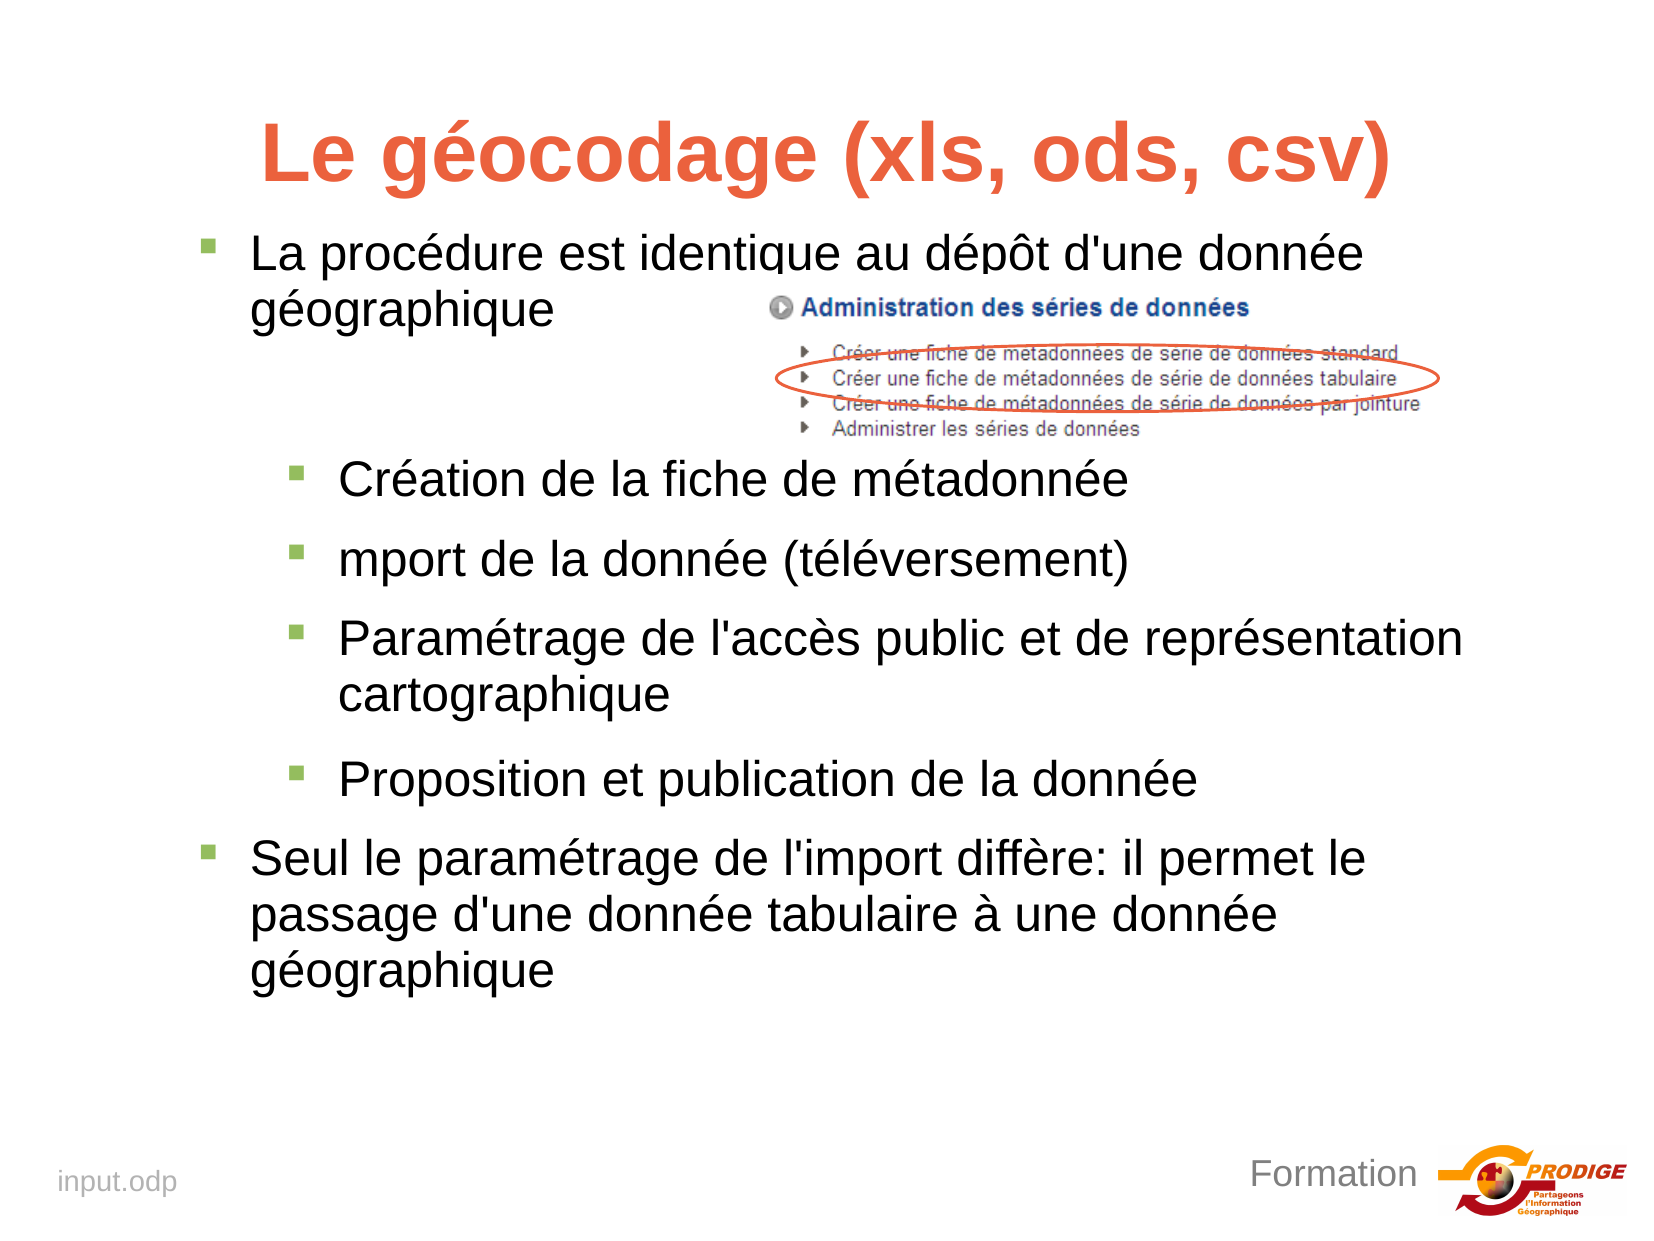

# Le géocodage (xls, ods, csv)
La procédure est identique au dépôt d'une donnée géographique
Création de la fiche de métadonnée
mport de la donnée (téléversement)
Paramétrage de l'accès public et de représentation cartographique
Proposition et publication de la donnée
Seul le paramétrage de l'import diffère: il permet le passage d'une donnée tabulaire à une donnée géographique